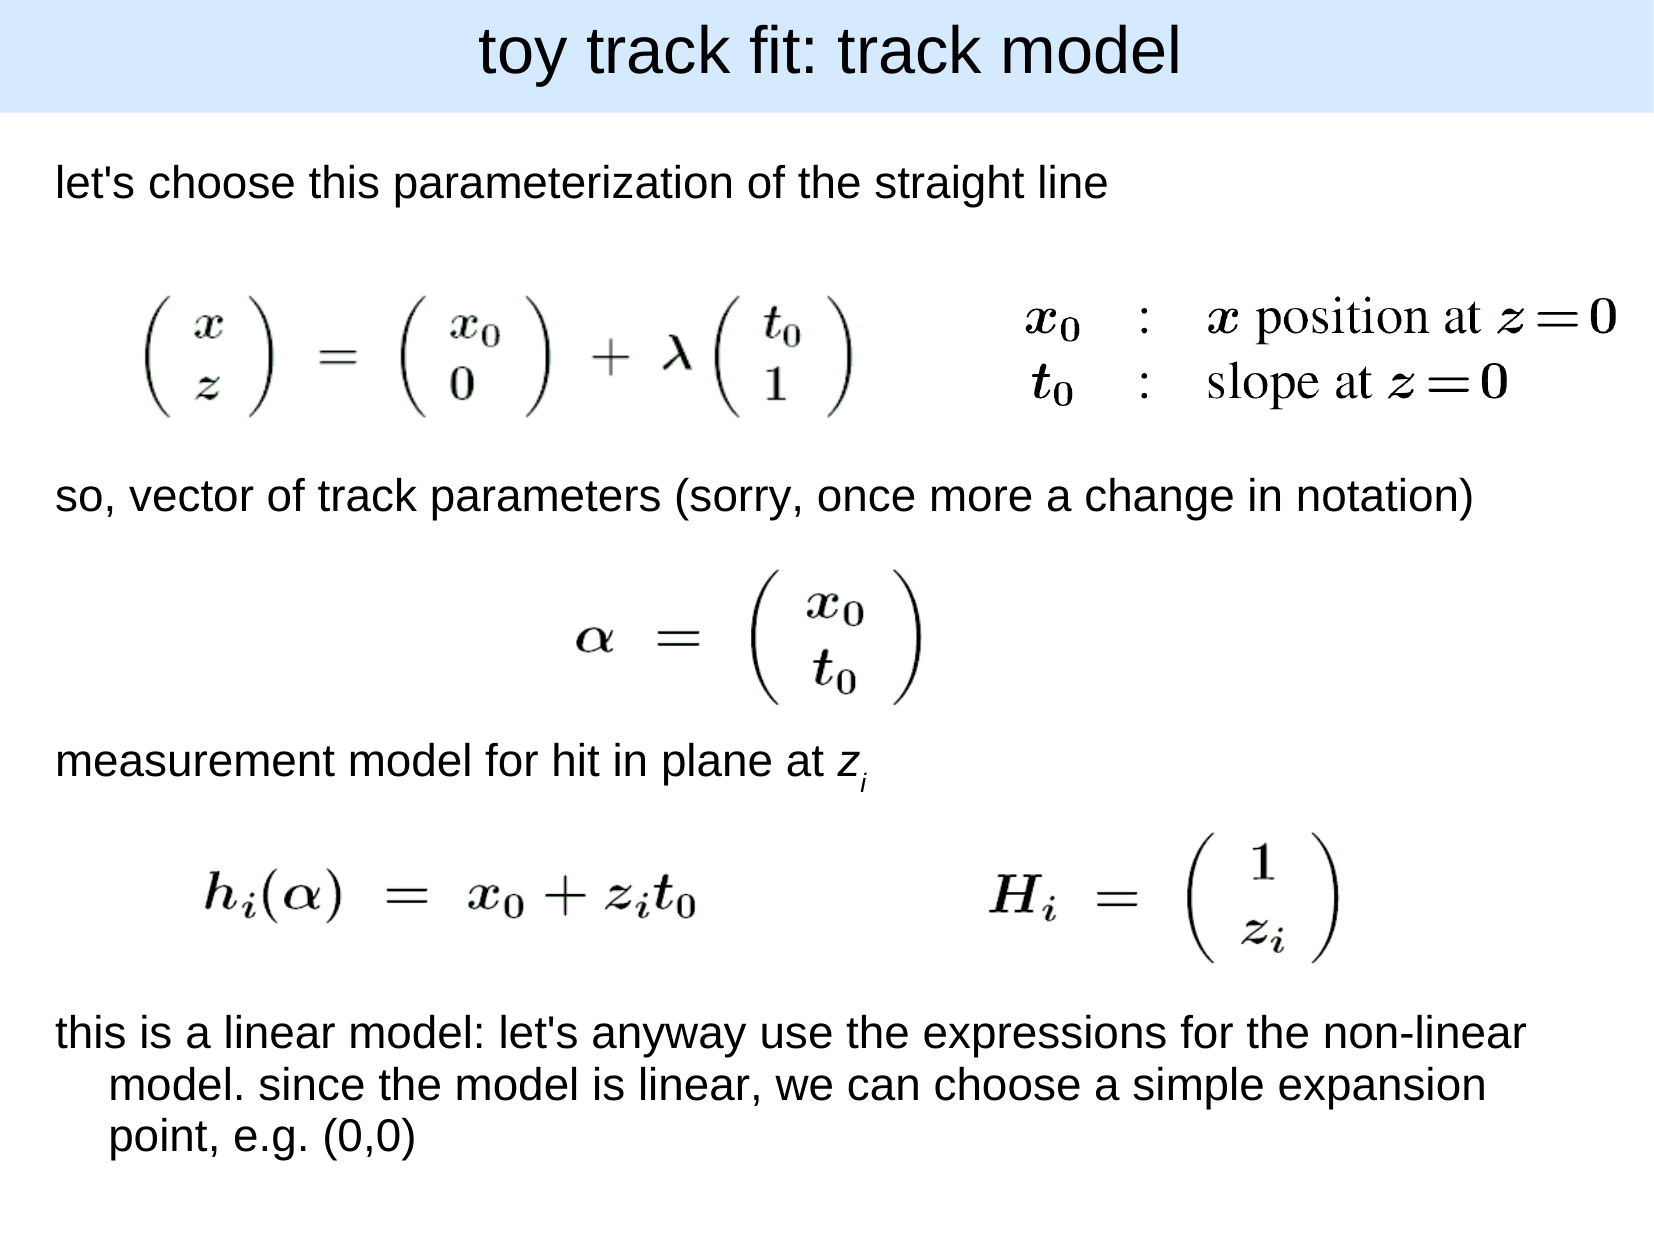

# toy track fit: track model
let's choose this parameterization of the straight line
so, vector of track parameters (sorry, once more a change in notation)
measurement model for hit in plane at zi
this is a linear model: let's anyway use the expressions for the non-linear model. since the model is linear, we can choose a simple expansion point, e.g. (0,0)